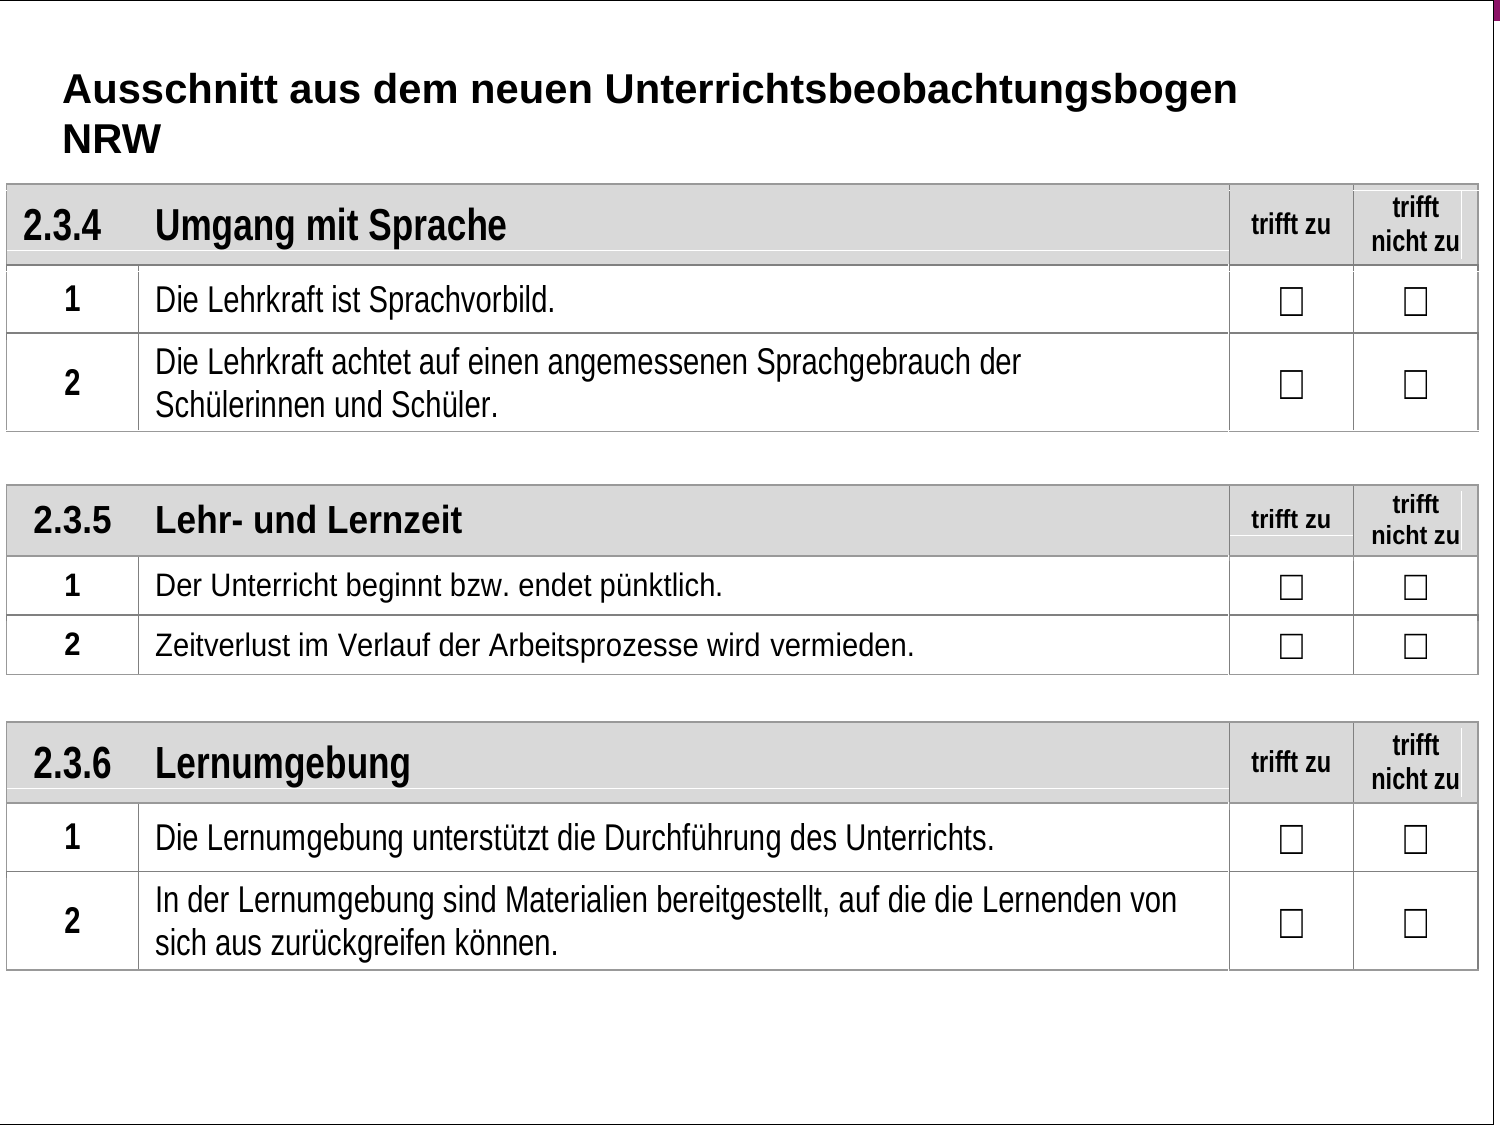

Ausschnitt aus dem neuen Unterrichtsbeobachtungsbogen NRW
Seite 1